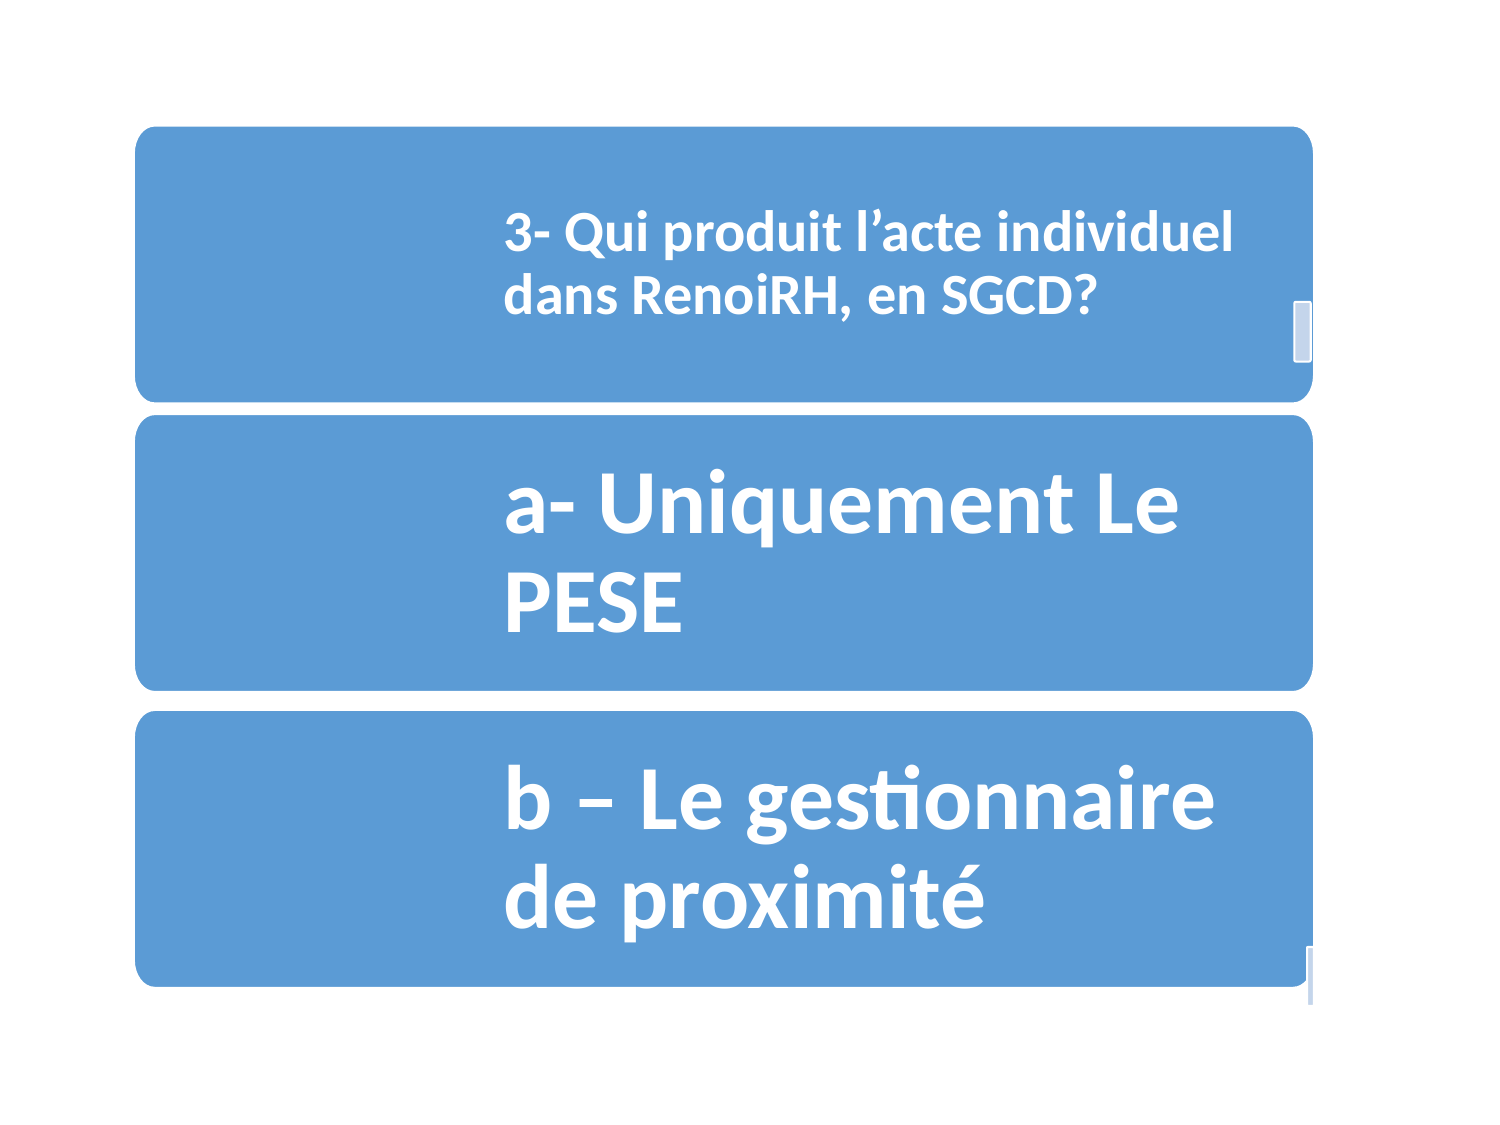

3- Qui produit l’acte individuel dans RenoiRH, en SGCD?
a- Uniquement Le PESE
b – Le gestionnaire de proximité